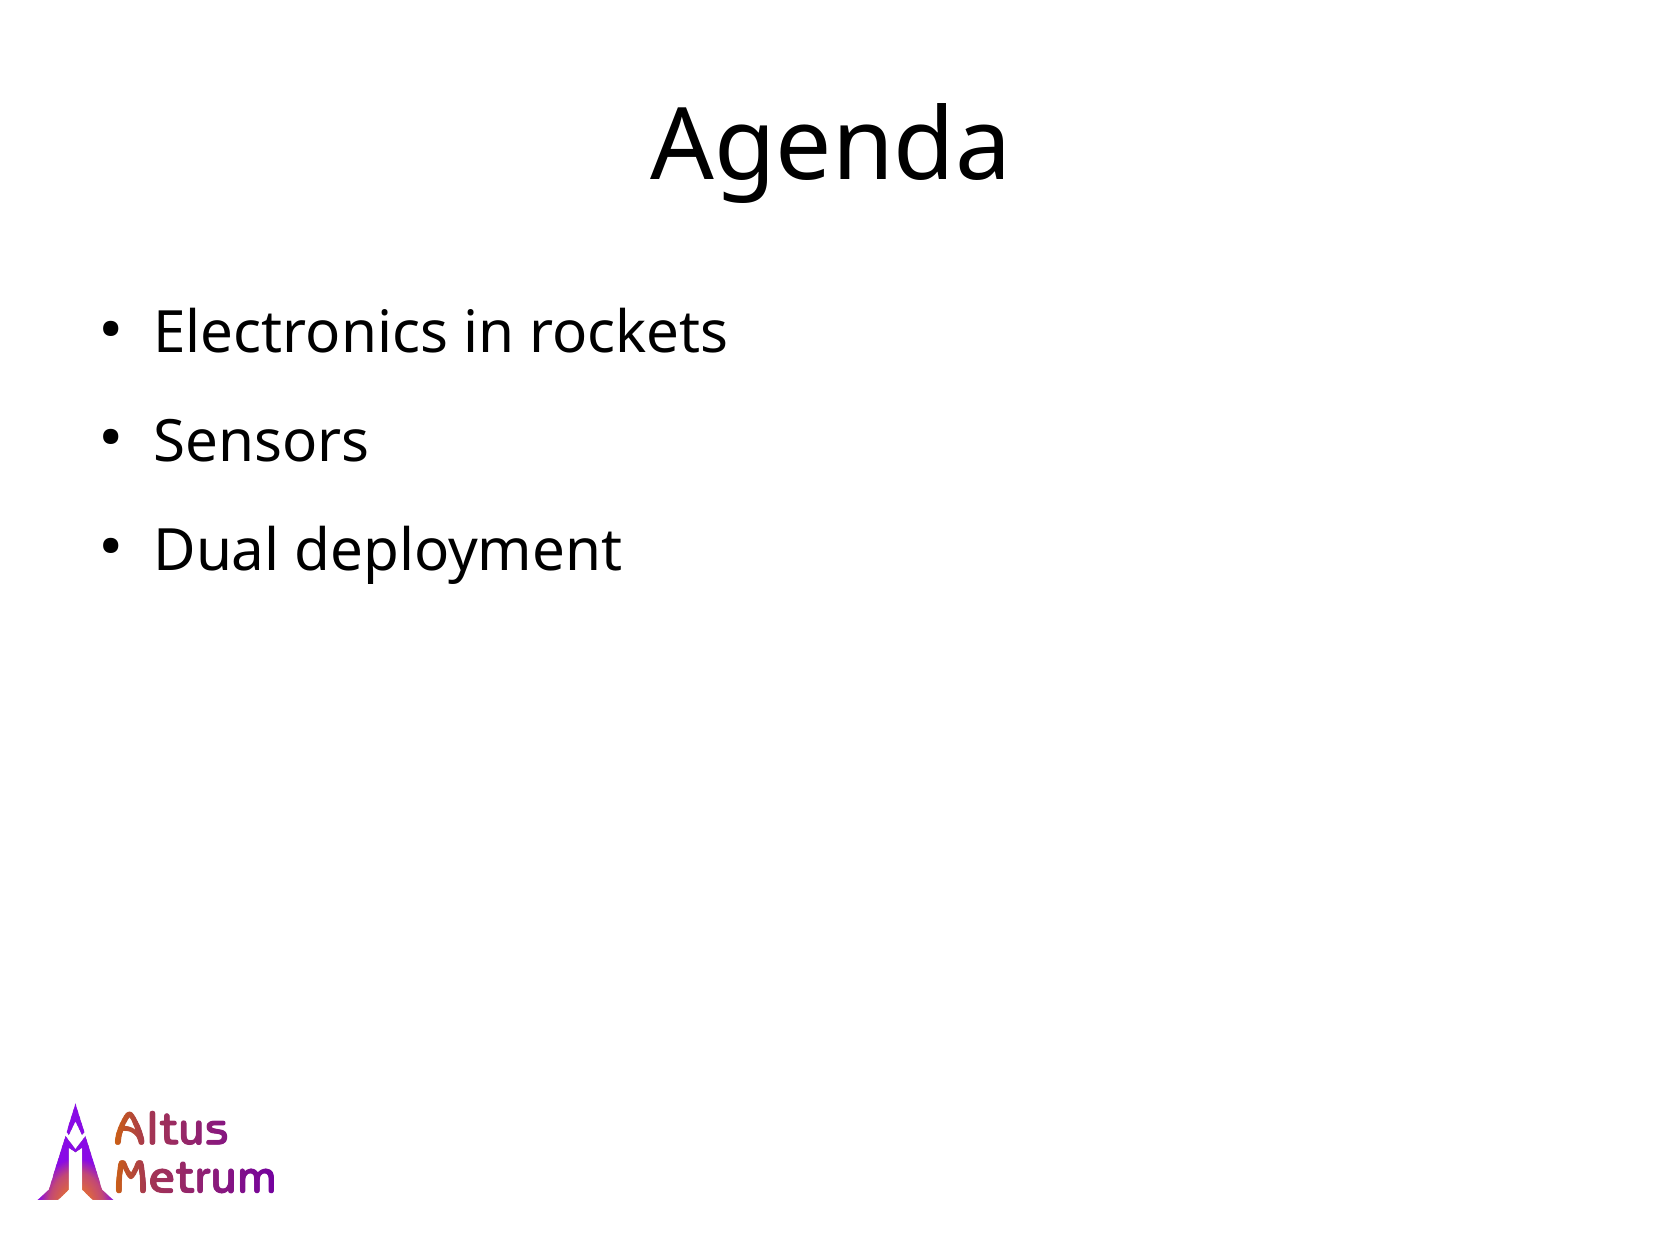

# Agenda
Electronics in rockets
Sensors
Dual deployment